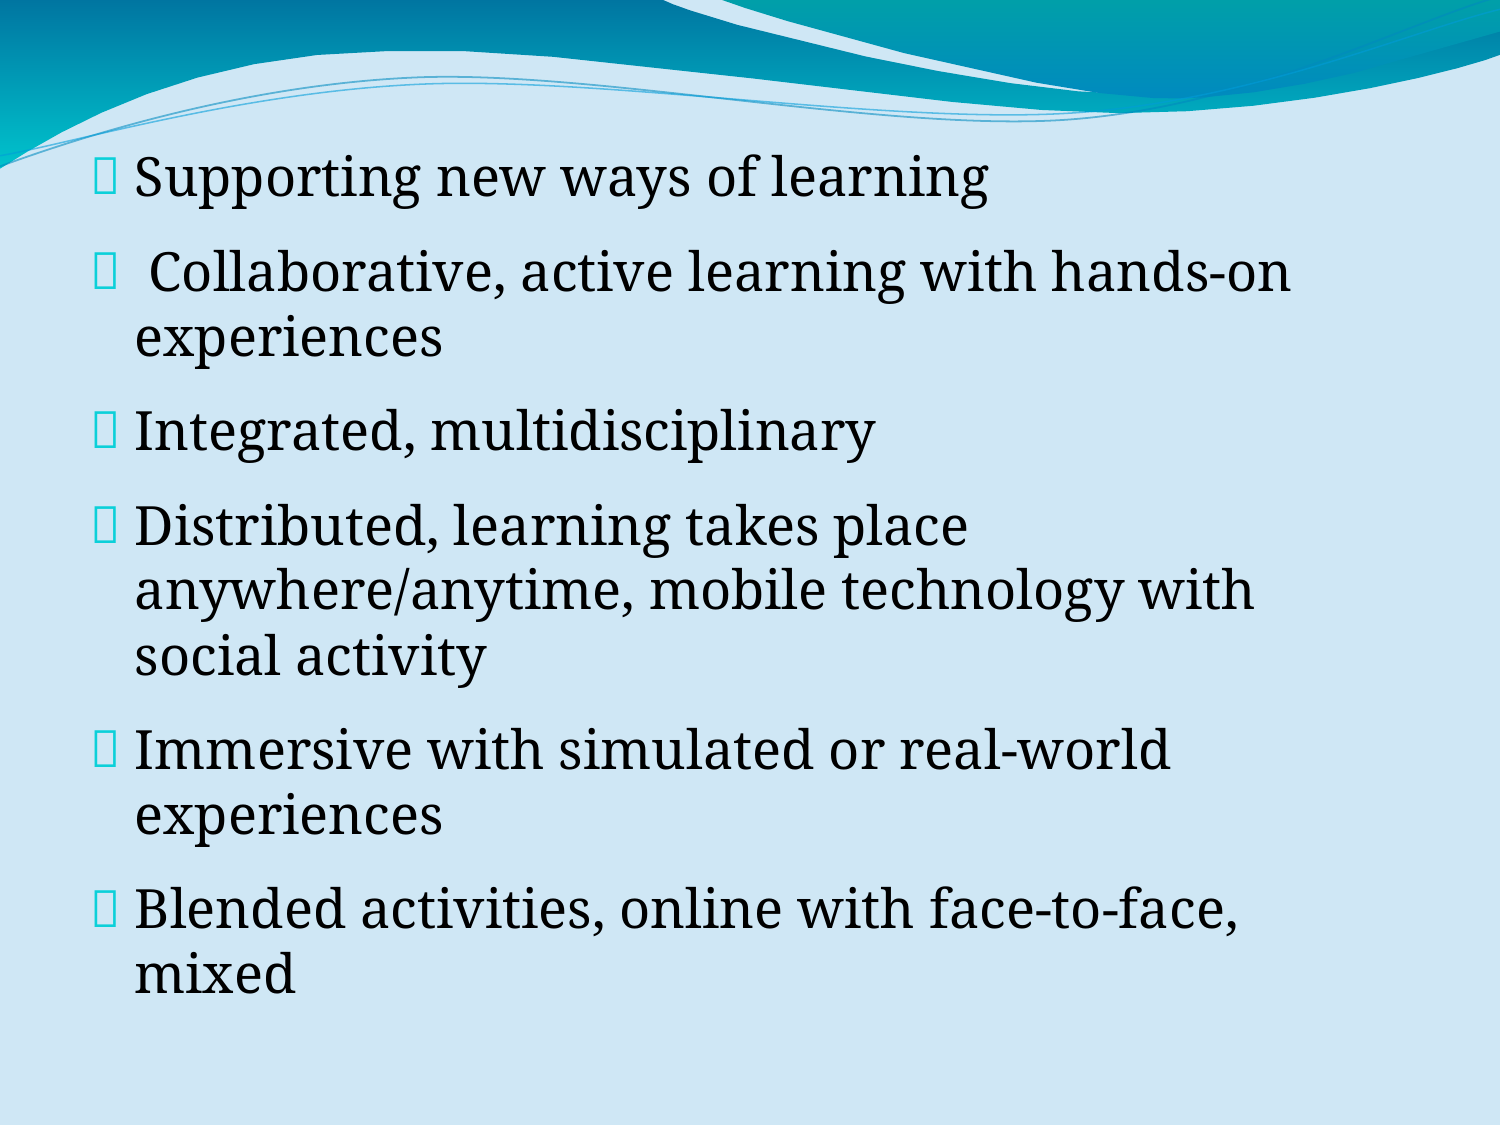

#
Supporting new ways of learning
 Collaborative, active learning with hands-on experiences
Integrated, multidisciplinary
Distributed, learning takes place anywhere/anytime, mobile technology with social activity
Immersive with simulated or real-world experiences
Blended activities, online with face-to-face, mixed